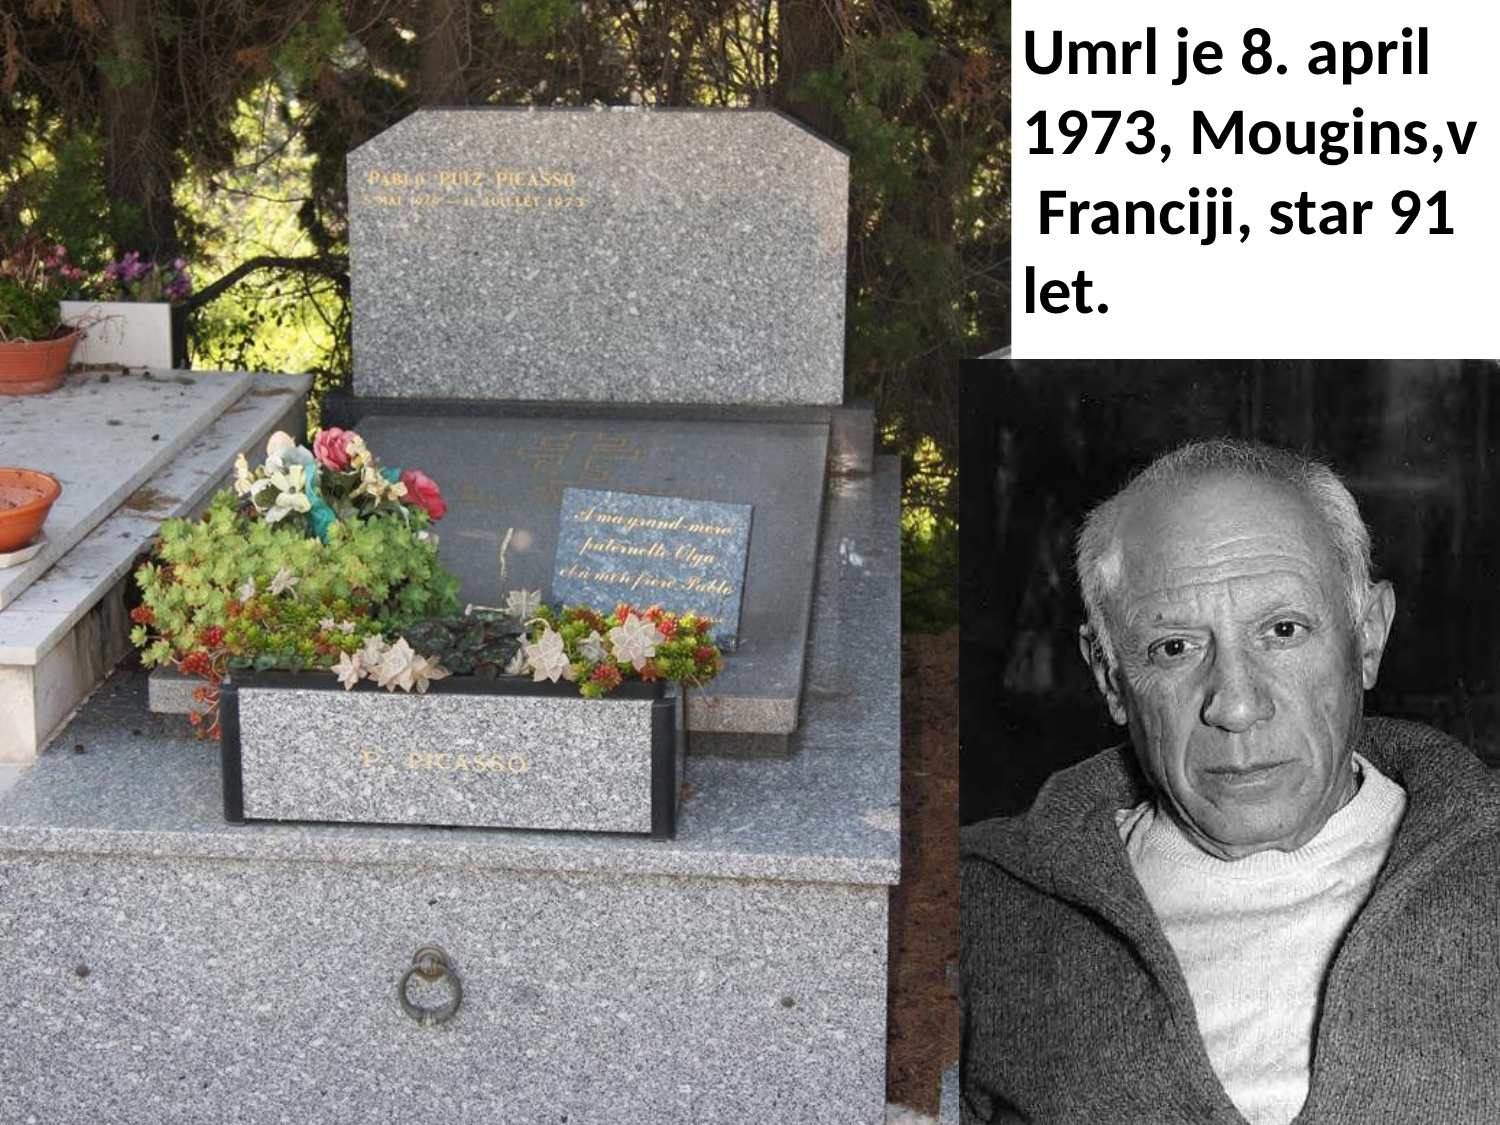

Umrl je 8. april 1973, Mougins,v Franciji, star 91 let.
#